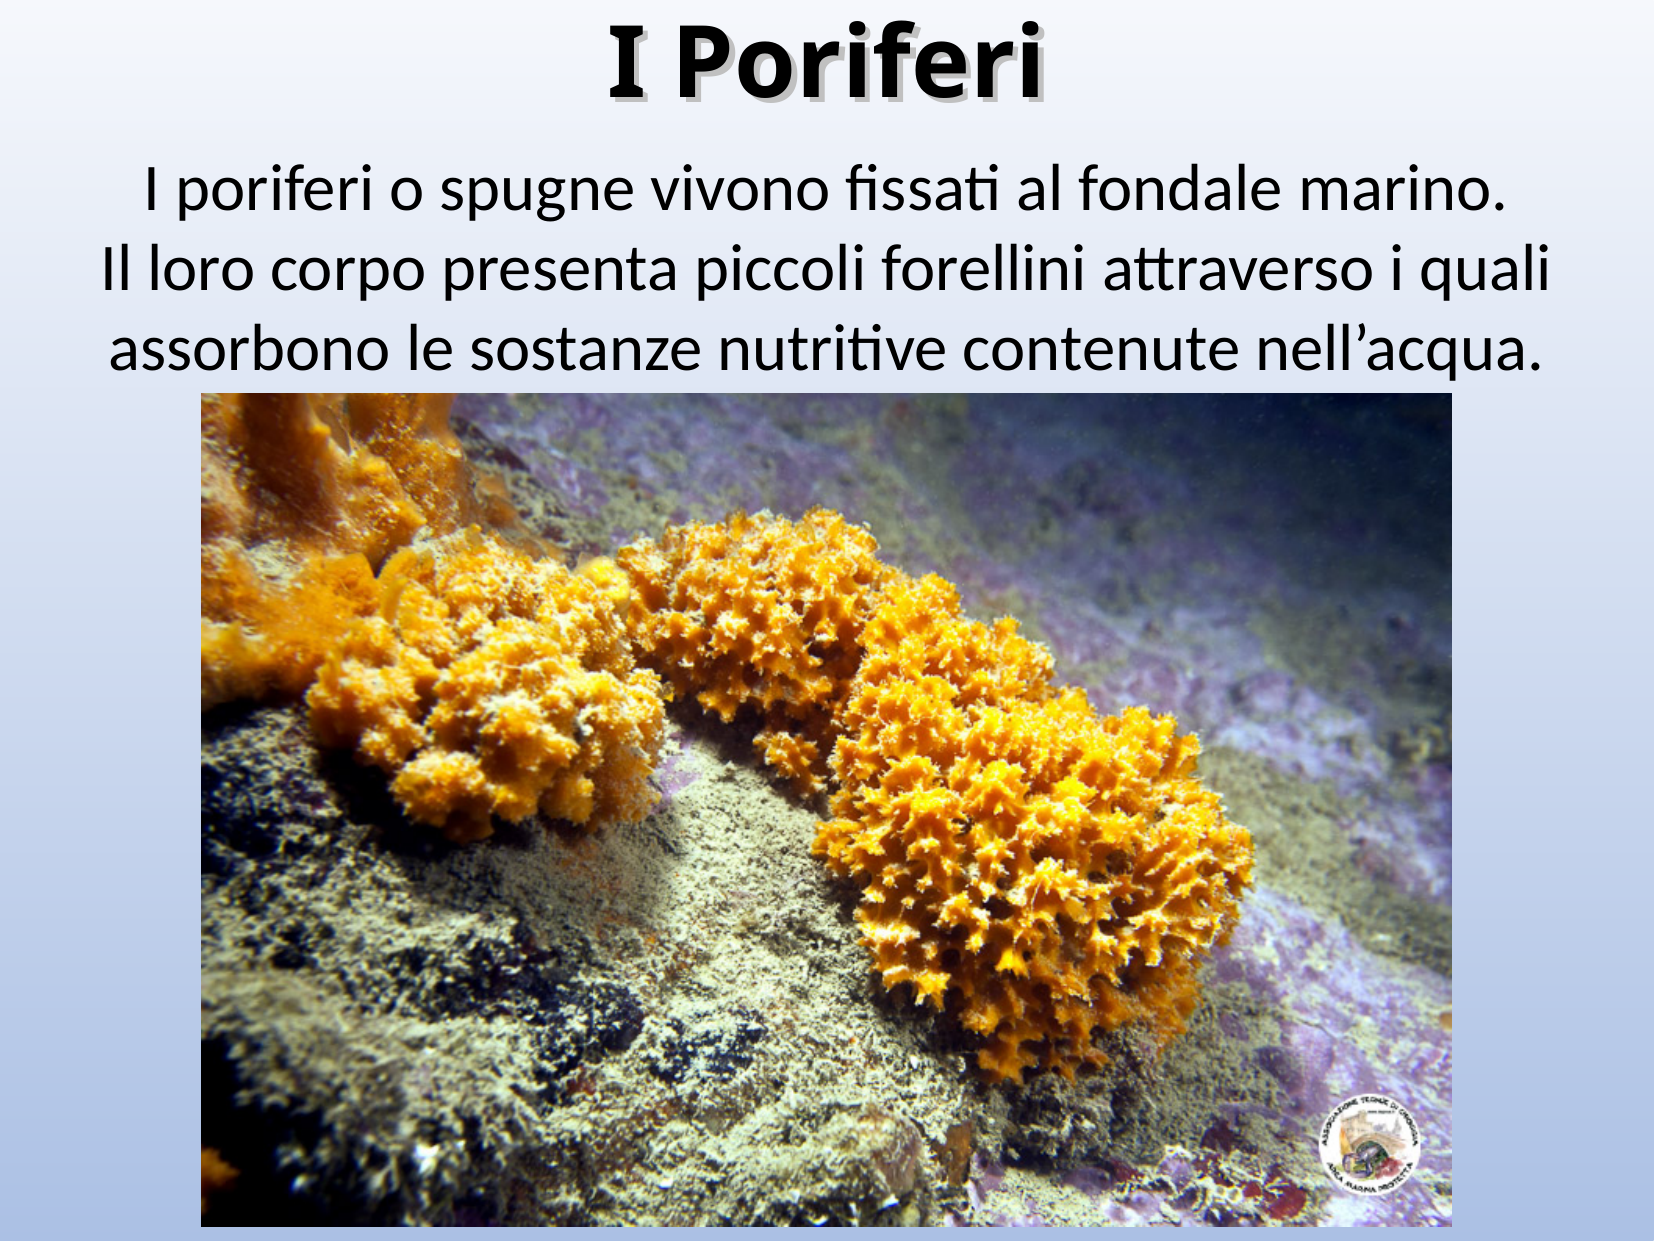

I Poriferi
I poriferi o spugne vivono fissati al fondale marino.
Il loro corpo presenta piccoli forellini attraverso i quali assorbono le sostanze nutritive contenute nell’acqua.